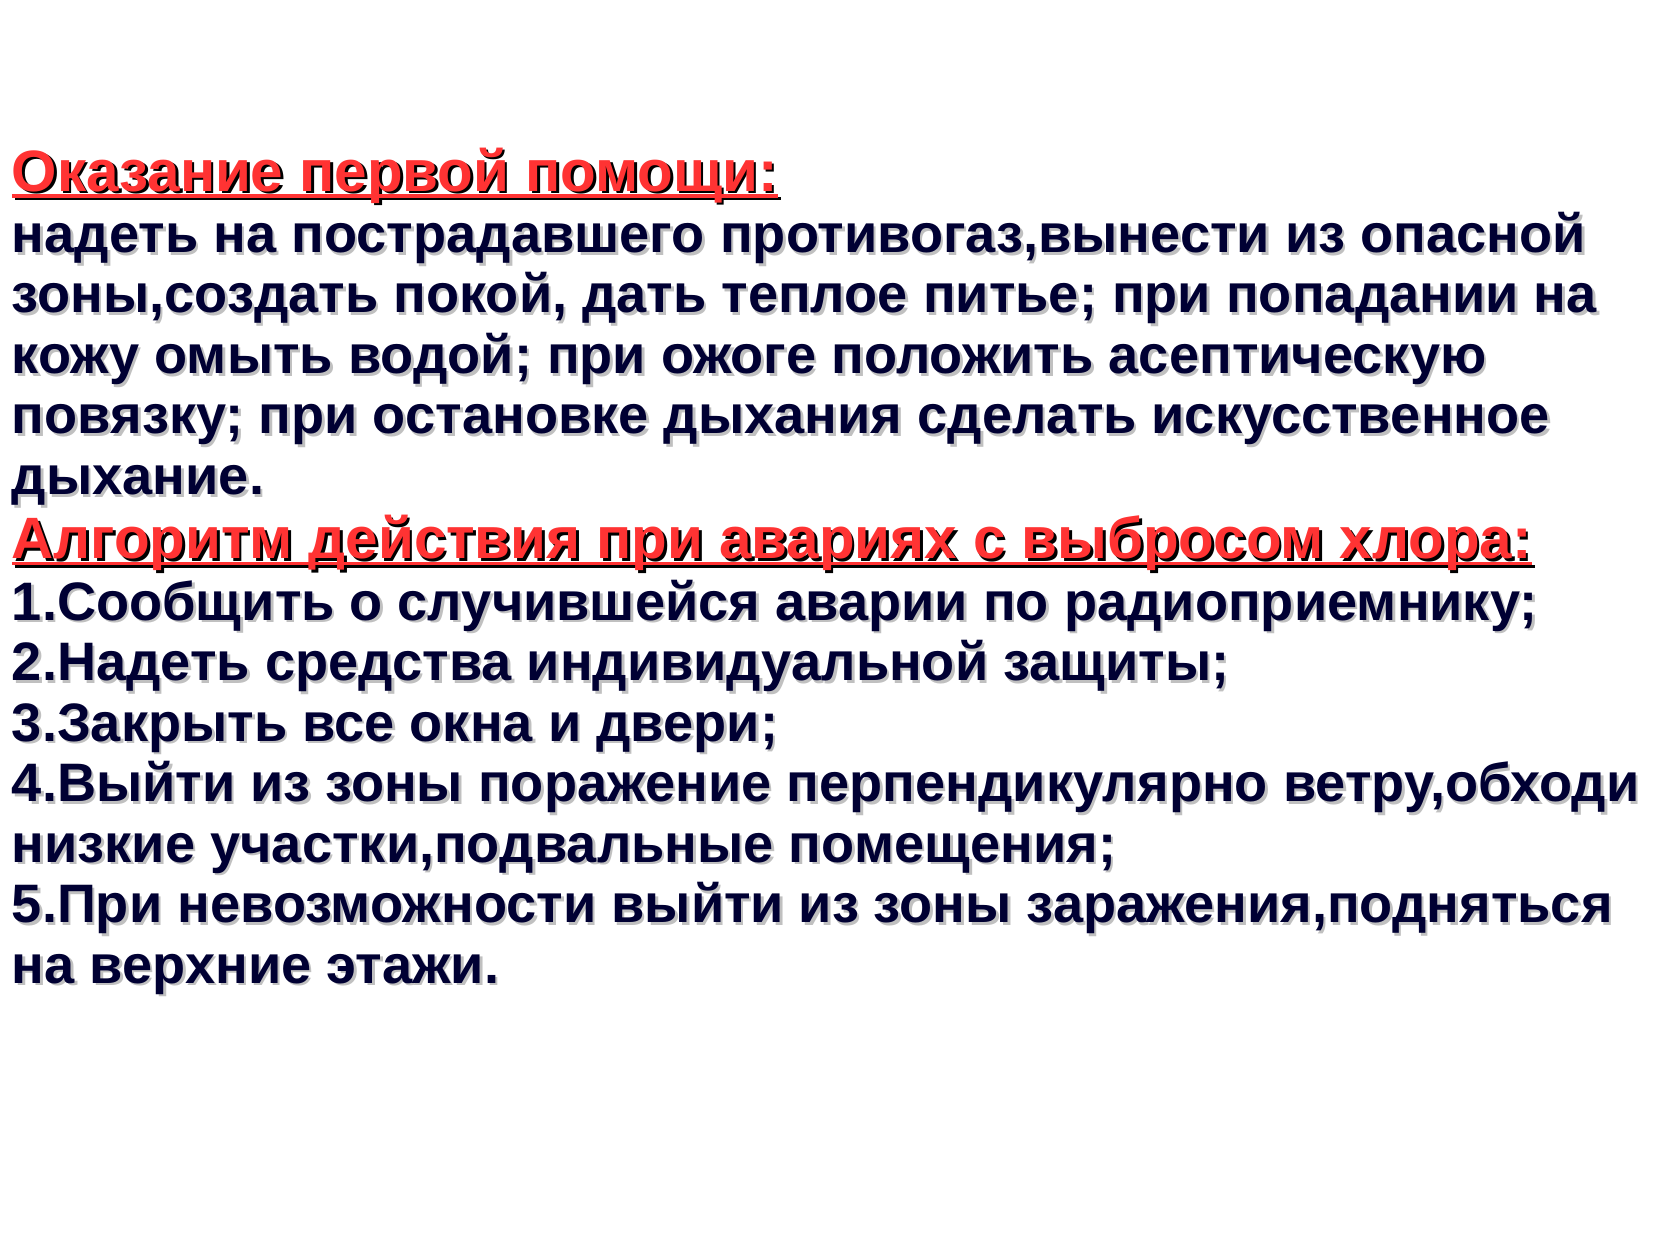

# Оказание первой помощи: надеть на пострадавшего противогаз,вынести из опасной зоны,создать покой, дать теплое питье; при попадании на кожу омыть водой; при ожоге положить асептическую повязку; при остановке дыхания сделать искусственное дыхание. Алгоритм действия при авариях с выбросом хлора: 1.Сообщить о случившейся аварии по радиоприемнику; 2.Надеть средства индивидуальной защиты; 3.Закрыть все окна и двери; 4.Выйти из зоны поражение перпендикулярно ветру,обходи низкие участки,подвальные помещения; 5.При невозможности выйти из зоны заражения,подняться на верхние этажи.